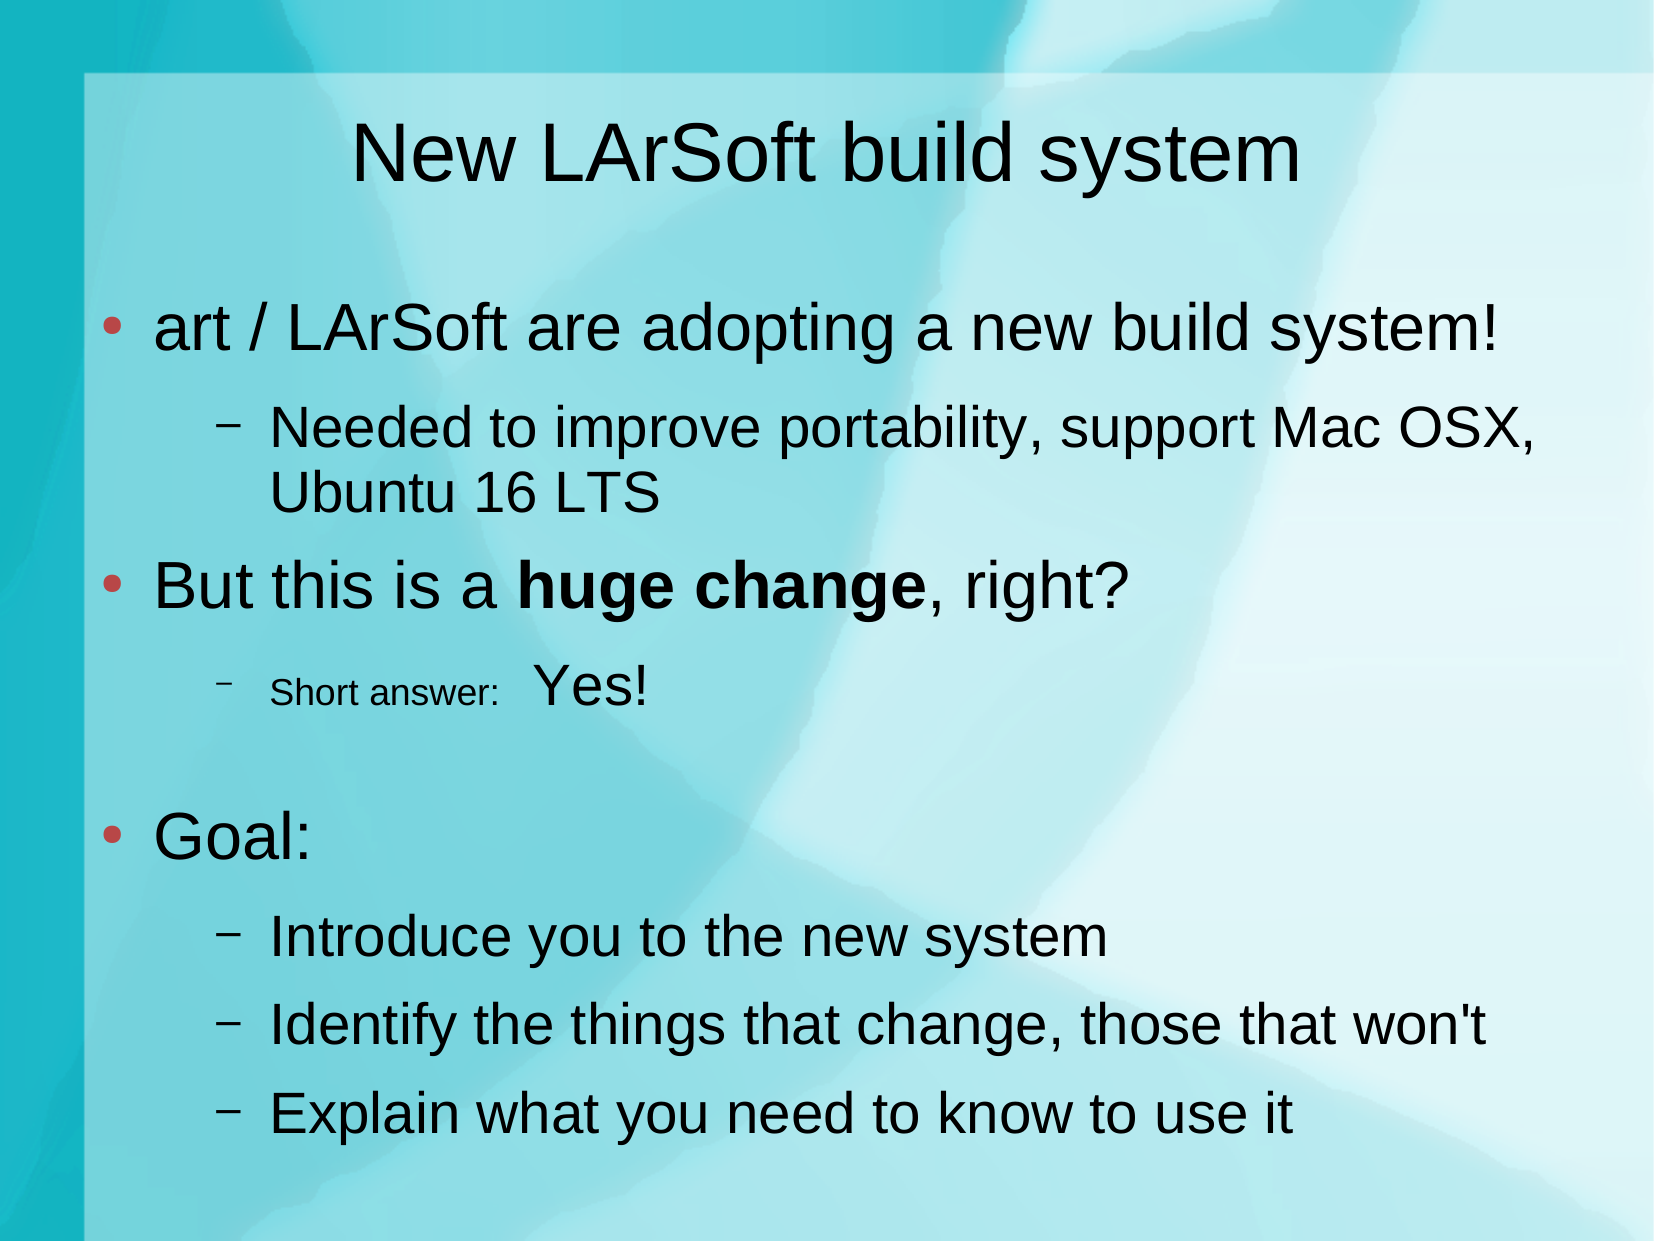

# New LArSoft build system
art / LArSoft are adopting a new build system!
Needed to improve portability, support Mac OSX, Ubuntu 16 LTS
But this is a huge change, right?
Short answer: Yes!
Goal:
Introduce you to the new system
Identify the things that change, those that won't
Explain what you need to know to use it